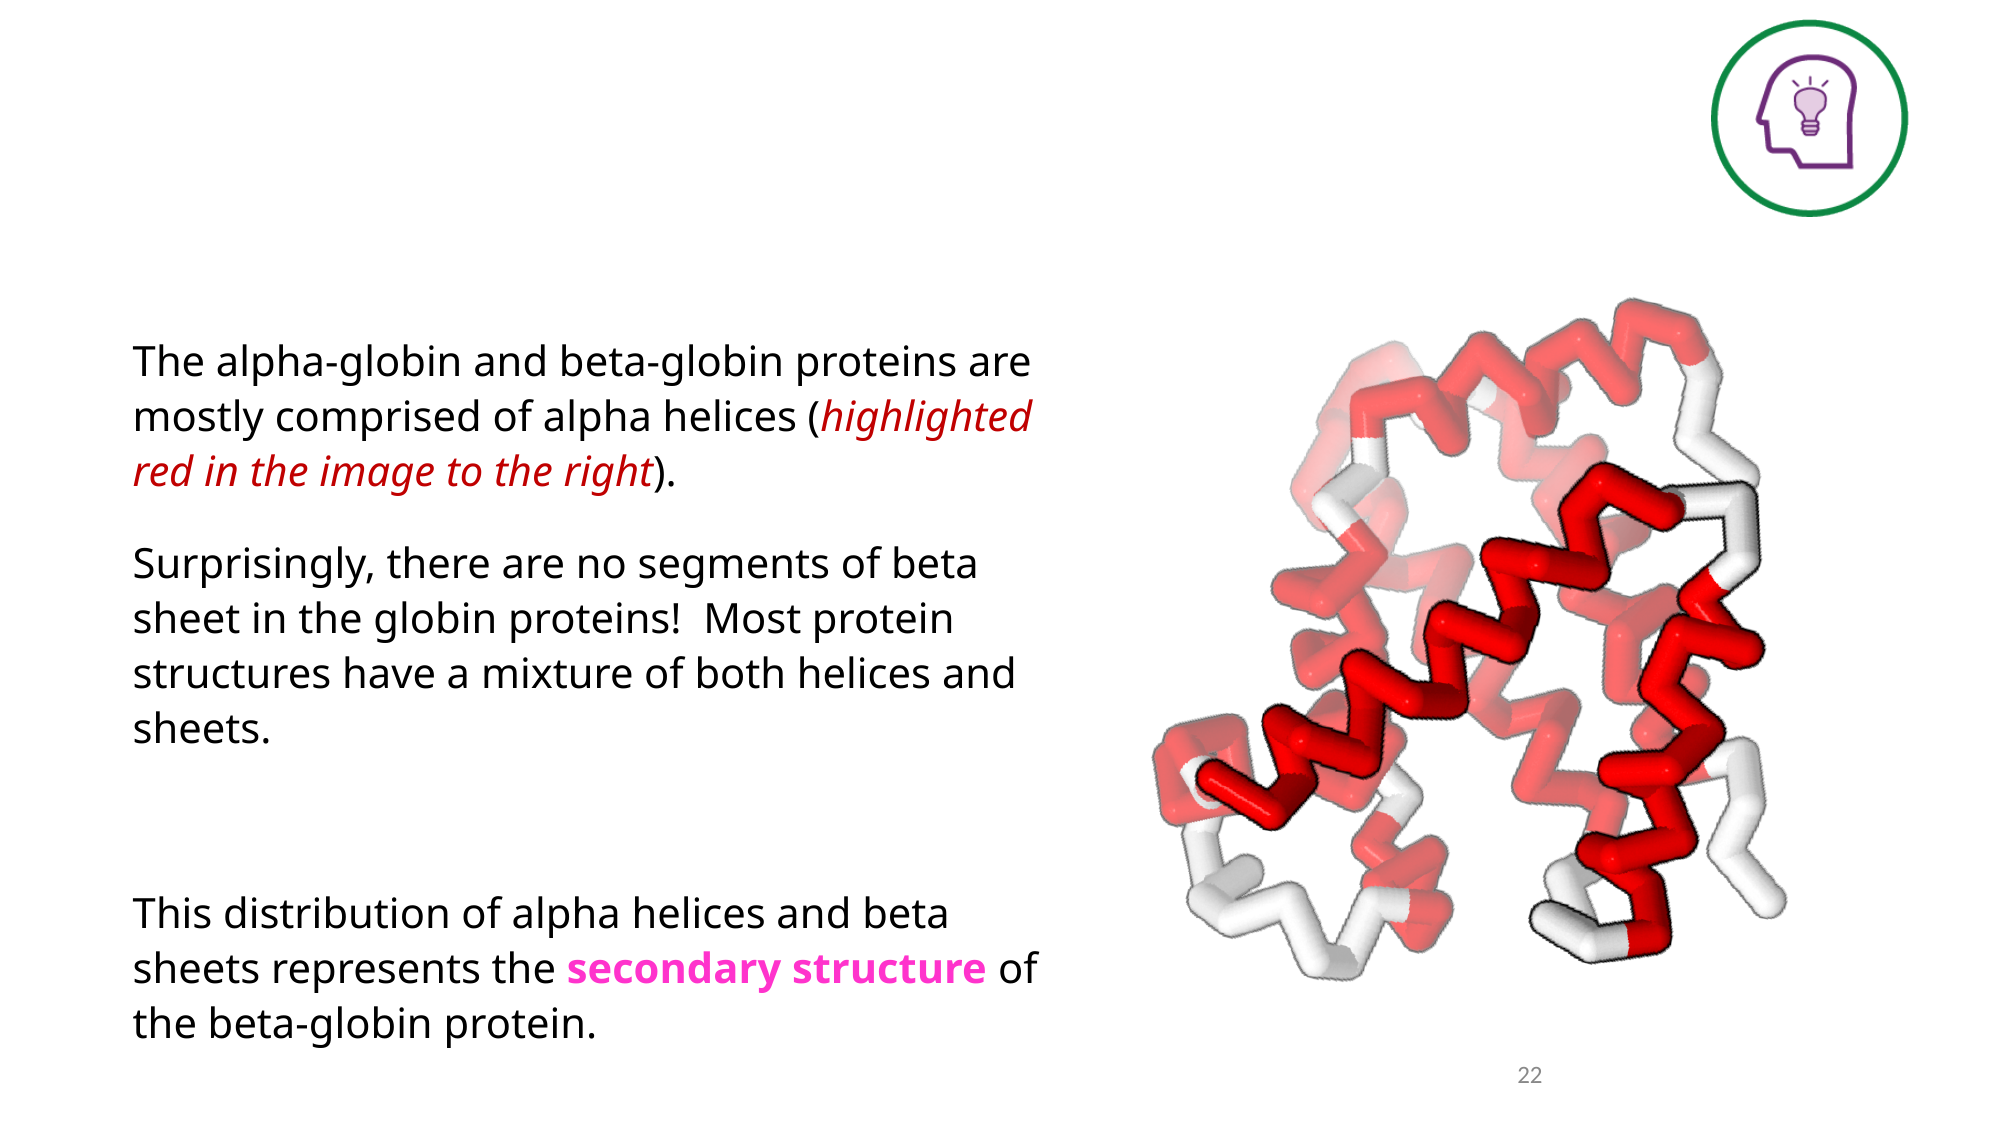

Secondary Structure: No Sheets in Globins!
The alpha-globin and beta-globin proteins are mostly comprised of alpha helices (highlighted red in the image to the right).
Surprisingly, there are no segments of beta sheet in the globin proteins! Most protein structures have a mixture of both helices and sheets.
This distribution of alpha helices and beta sheets represents the secondary structure of the beta-globin protein.